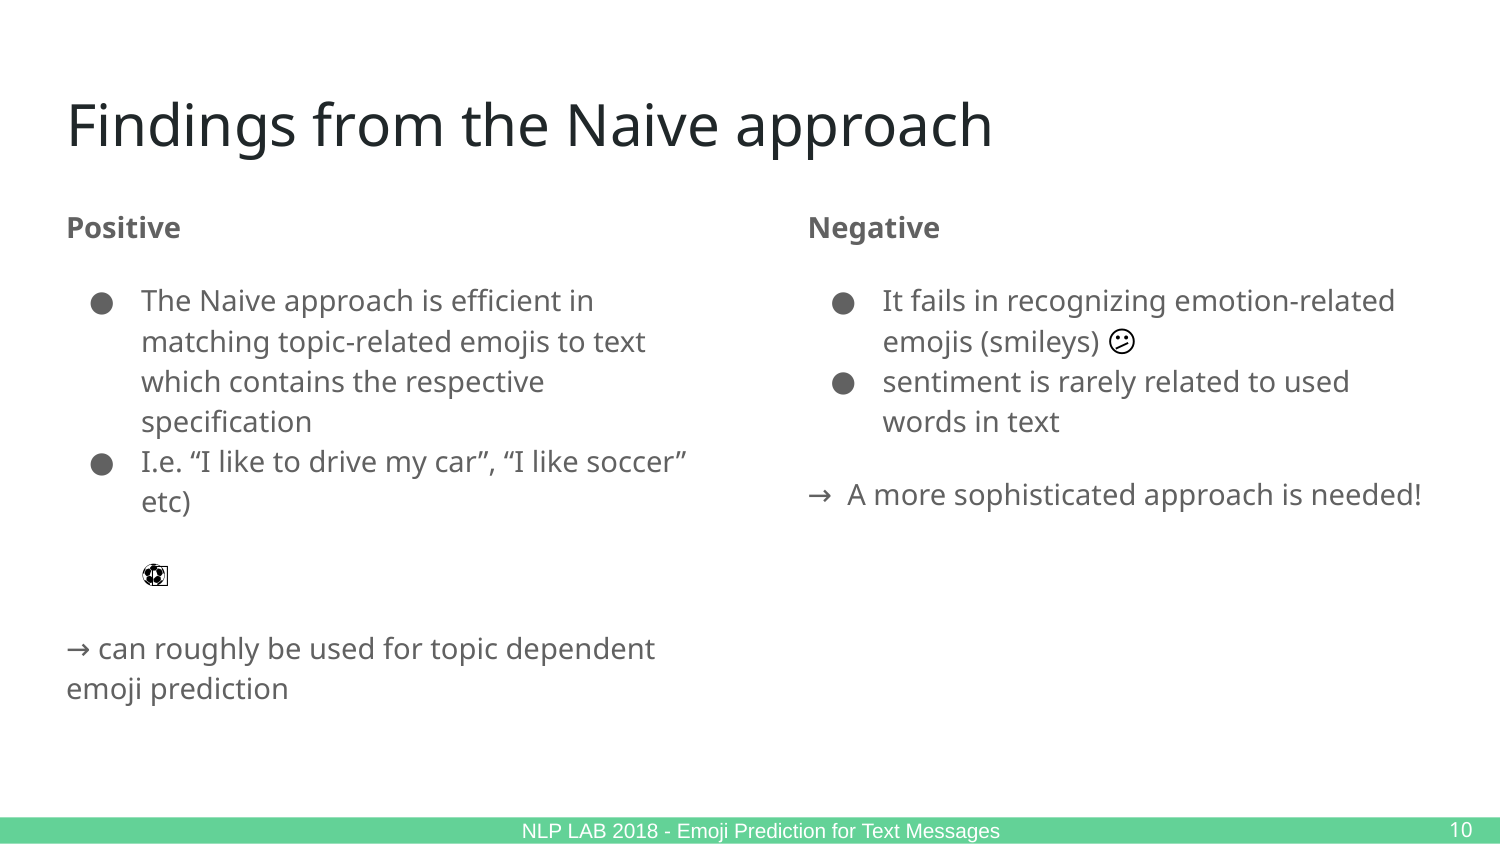

# Findings from the Naive approach
Positive
The Naive approach is efficient in matching topic-related emojis to text which contains the respective specification
I.e. “I like to drive my car”, “I like soccer” etc)
🚐 ⚽
→ can roughly be used for topic dependent emoji prediction
Negative
It fails in recognizing emotion-related emojis (smileys) 😕
sentiment is rarely related to used words in text
→ A more sophisticated approach is needed!